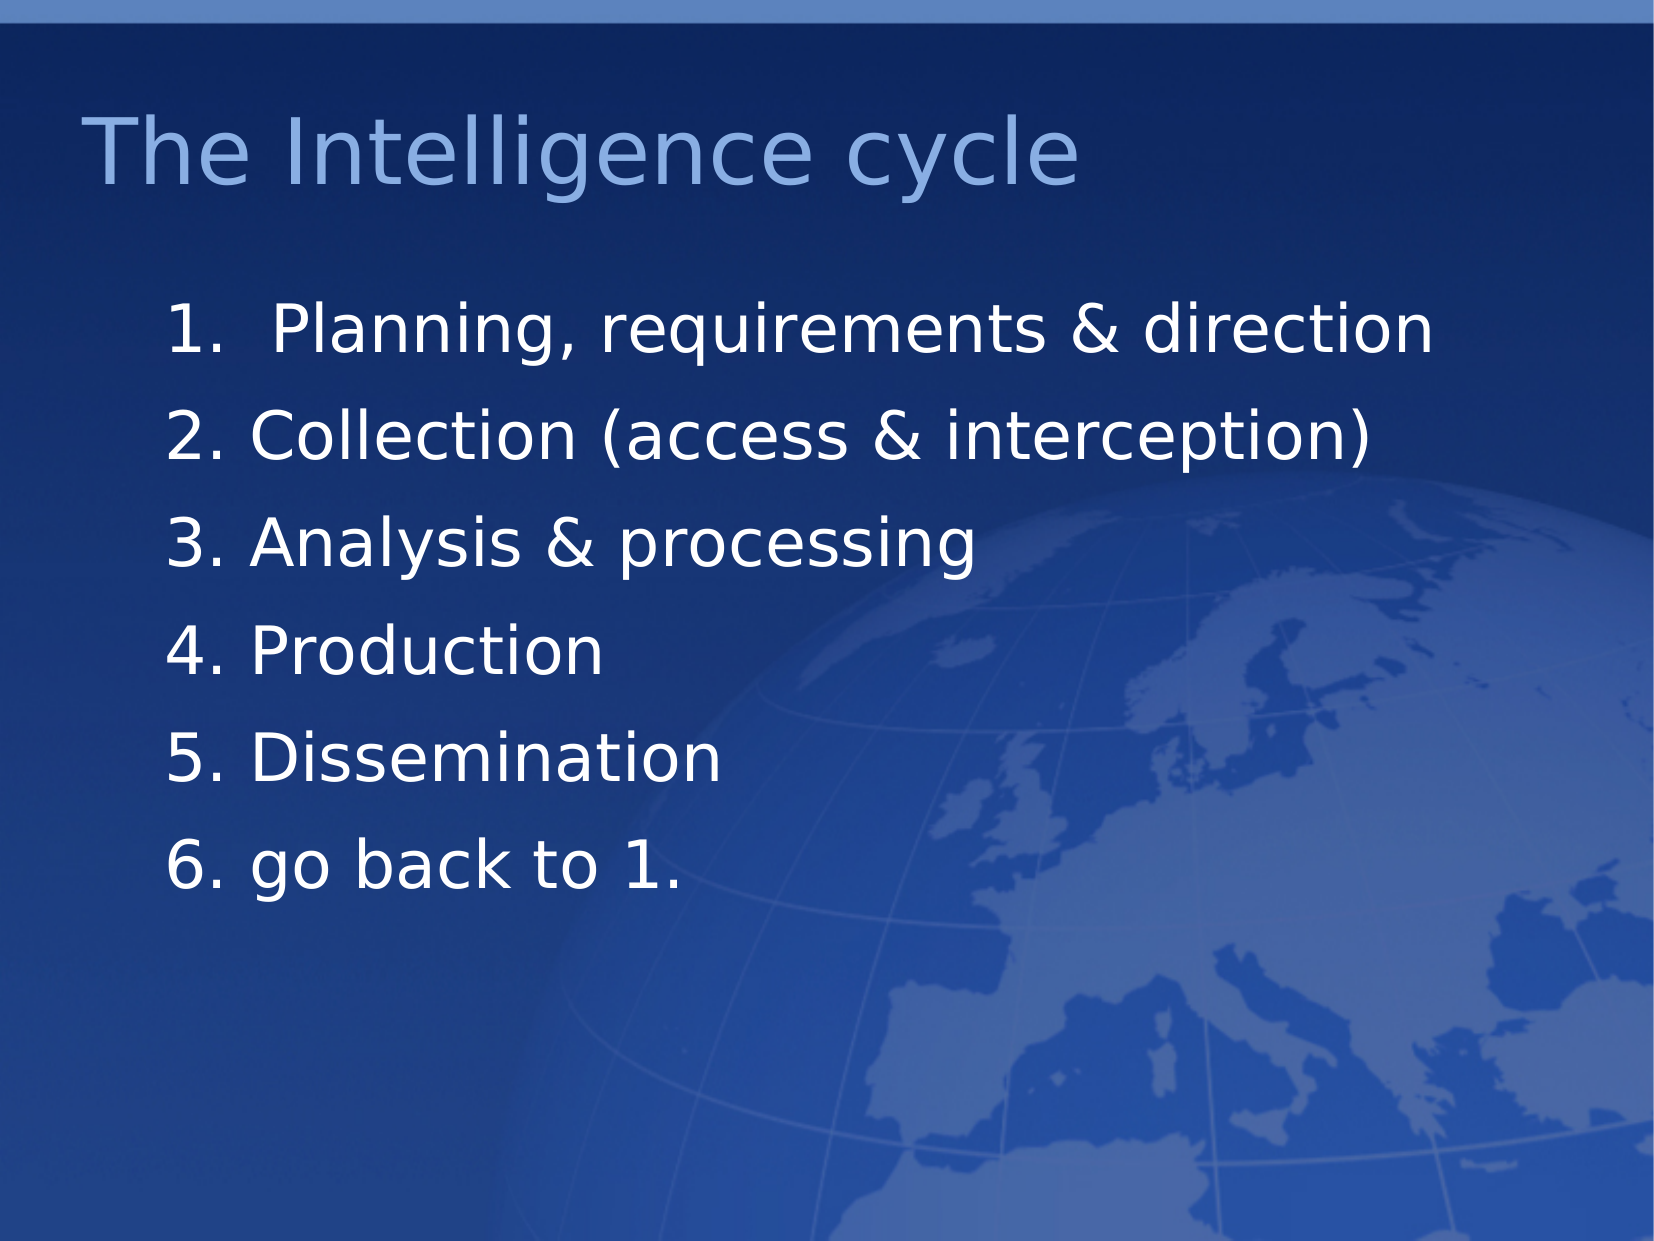

# The Intelligence cycle
 1. Planning, requirements & direction
 2. Collection (access & interception)
 3. Analysis & processing
 4. Production
 5. Dissemination
 6. go back to 1.